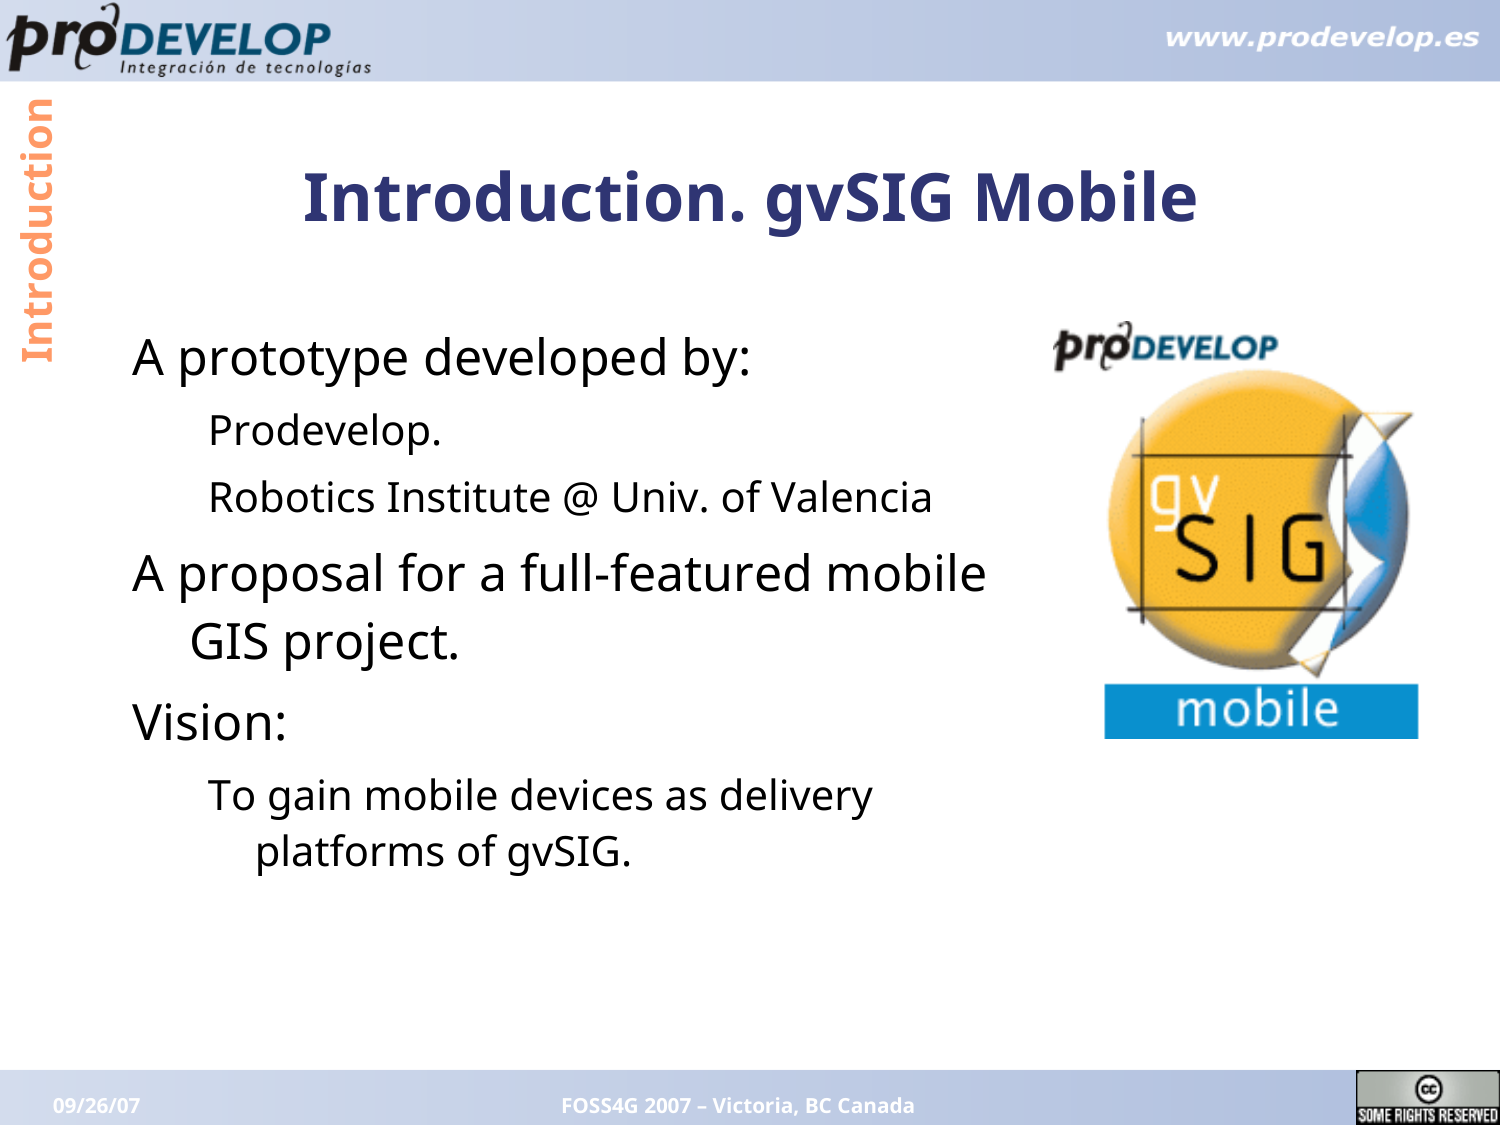

# Introduction. gvSIG Mobile
Introduction
A prototype developed by:
Prodevelop.
Robotics Institute @ Univ. of Valencia
A proposal for a full-featured mobile GIS project.
Vision:
To gain mobile devices as delivery platforms of gvSIG.
25/10/2006
7
Plan Difusión Interna gvSIG v. 2.0